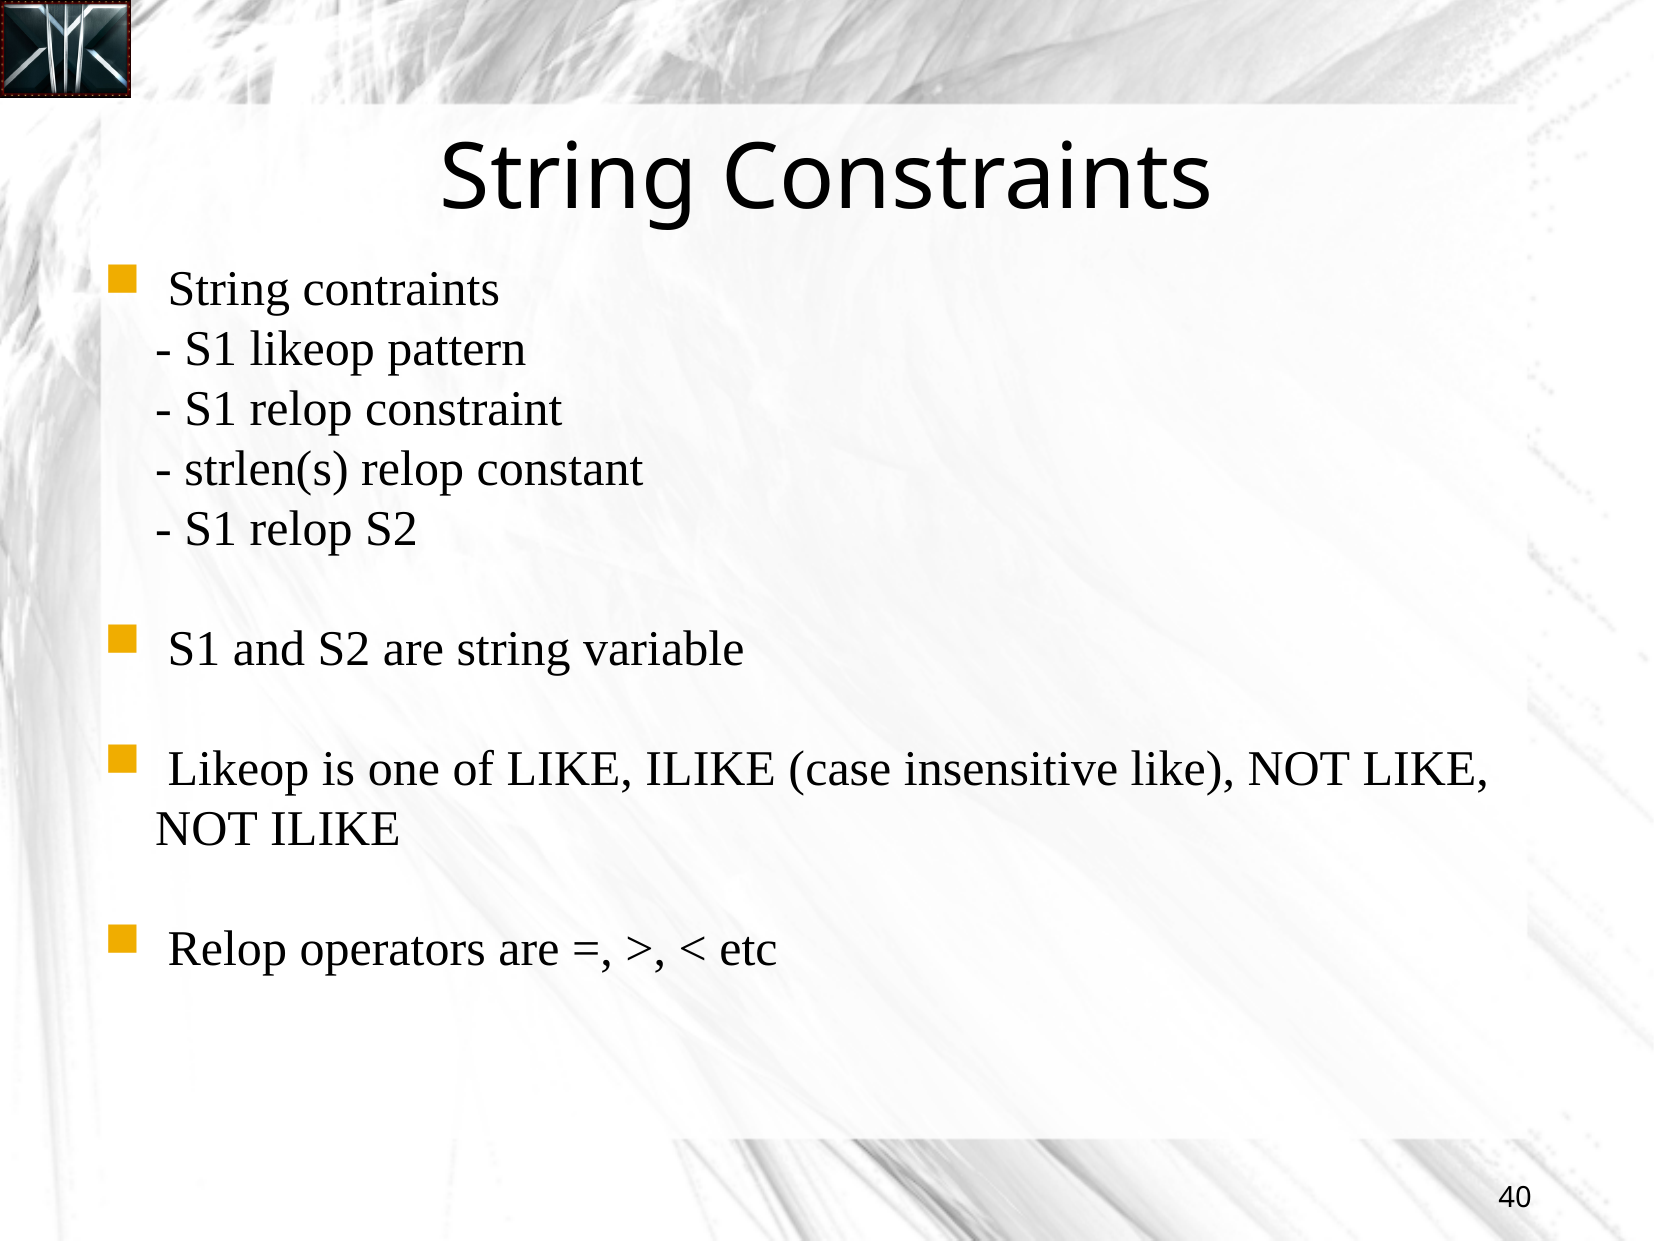

# String Constraints
 String contraints
- S1 likeop pattern
- S1 relop constraint
- strlen(s) relop constant
- S1 relop S2
 S1 and S2 are string variable
 Likeop is one of LIKE, ILIKE (case insensitive like), NOT LIKE, NOT ILIKE
 Relop operators are =, >, < etc